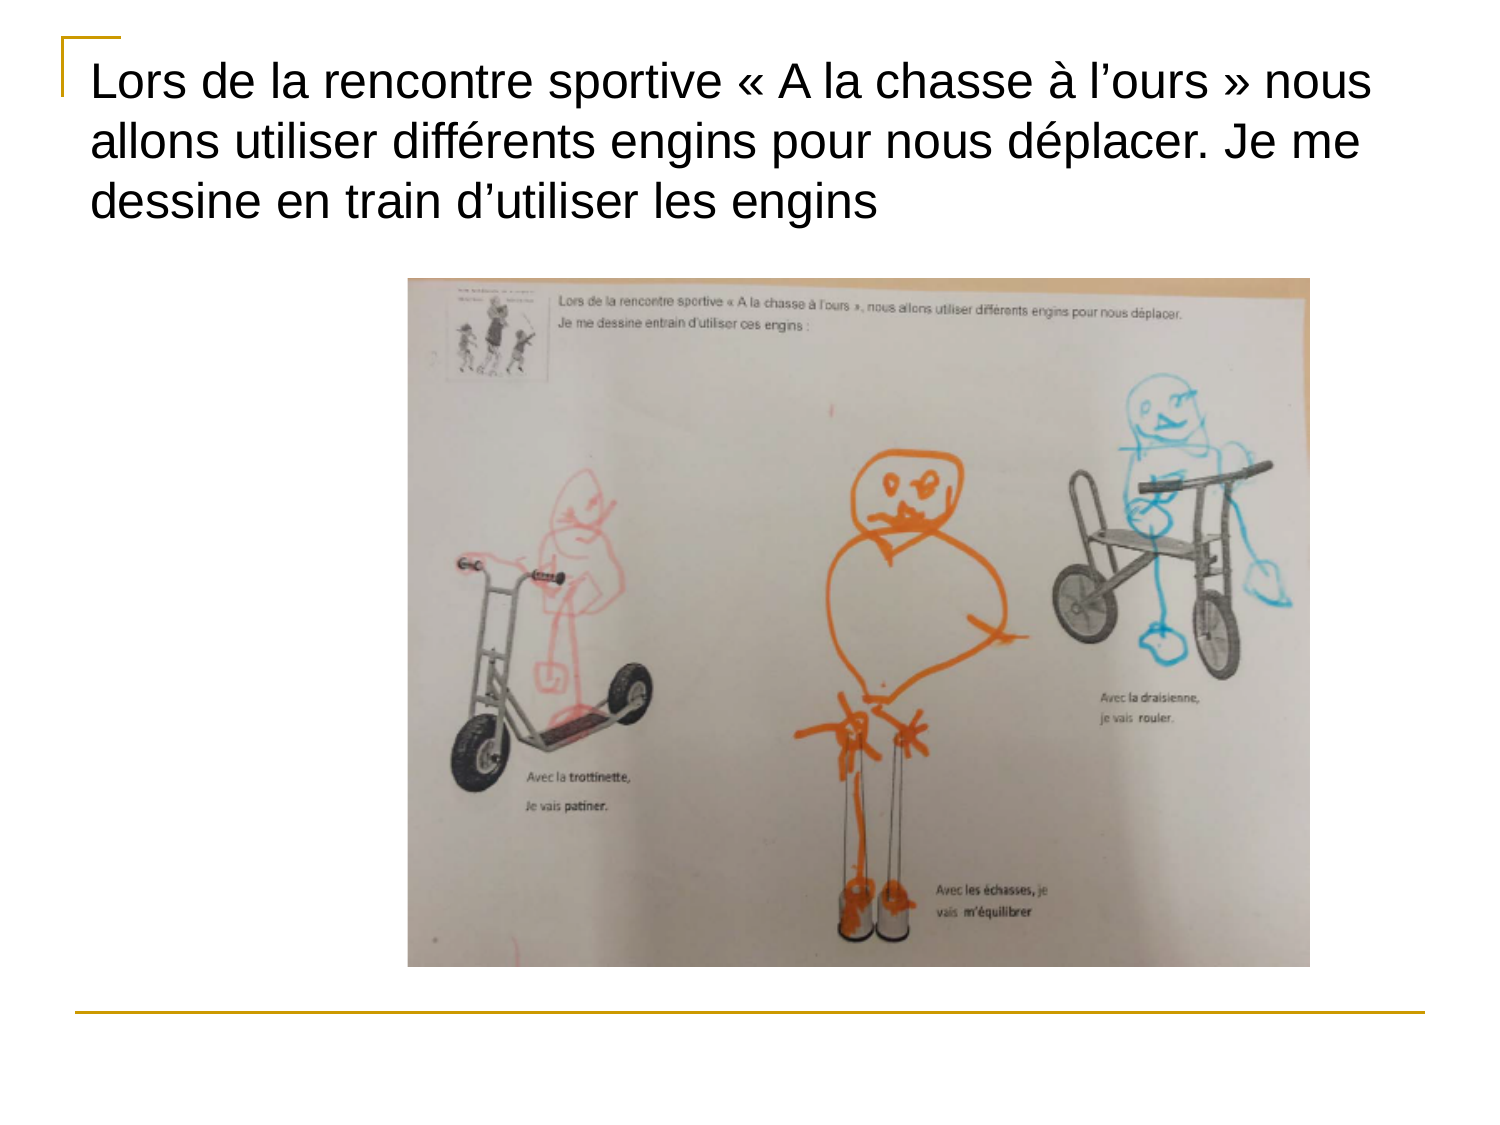

# Lors de la rencontre sportive « A la chasse à l’ours » nous allons utiliser différents engins pour nous déplacer. Je me dessine en train d’utiliser les engins